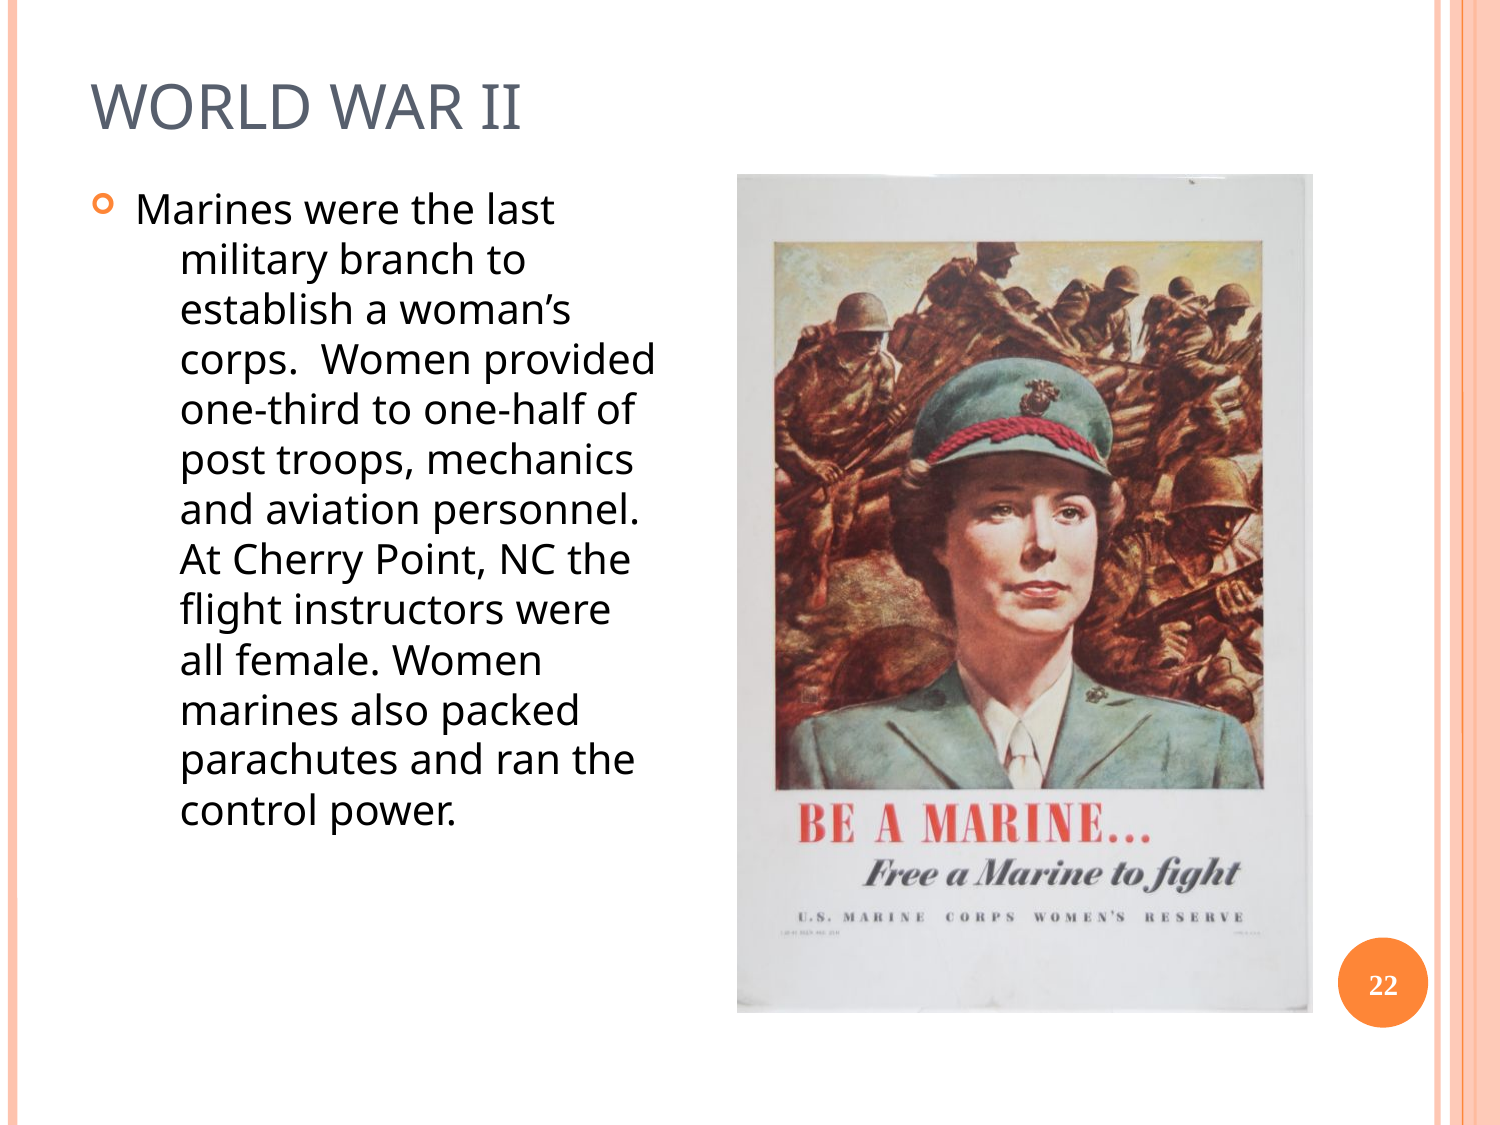

# World War II
Marines were the last military branch to establish a woman’s corps. Women provided one-third to one-half of post troops, mechanics and aviation personnel. At Cherry Point, NC the flight instructors were all female. Women marines also packed parachutes and ran the control power.